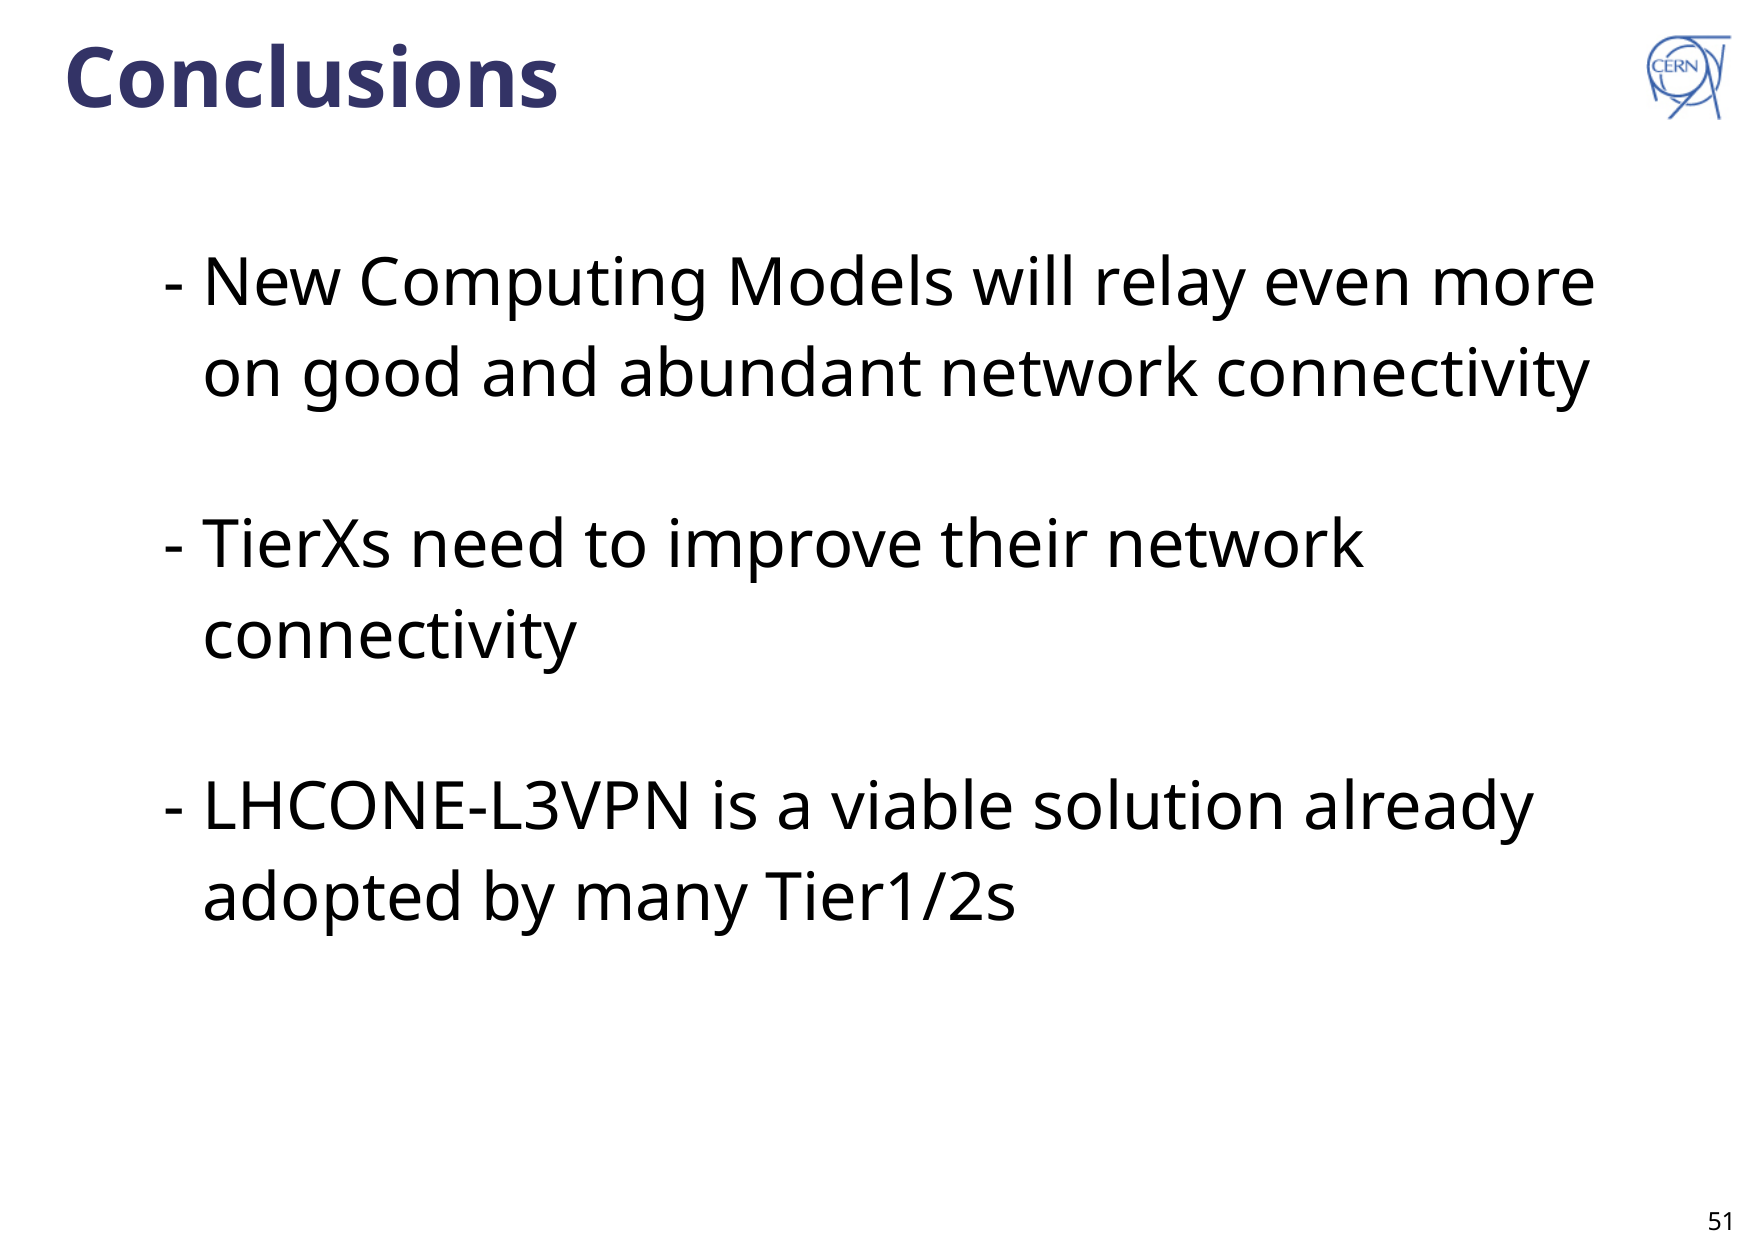

# Conclusions
- New Computing Models will relay even more on good and abundant network connectivity
- TierXs need to improve their network connectivity
- LHCONE-L3VPN is a viable solution already adopted by many Tier1/2s
51